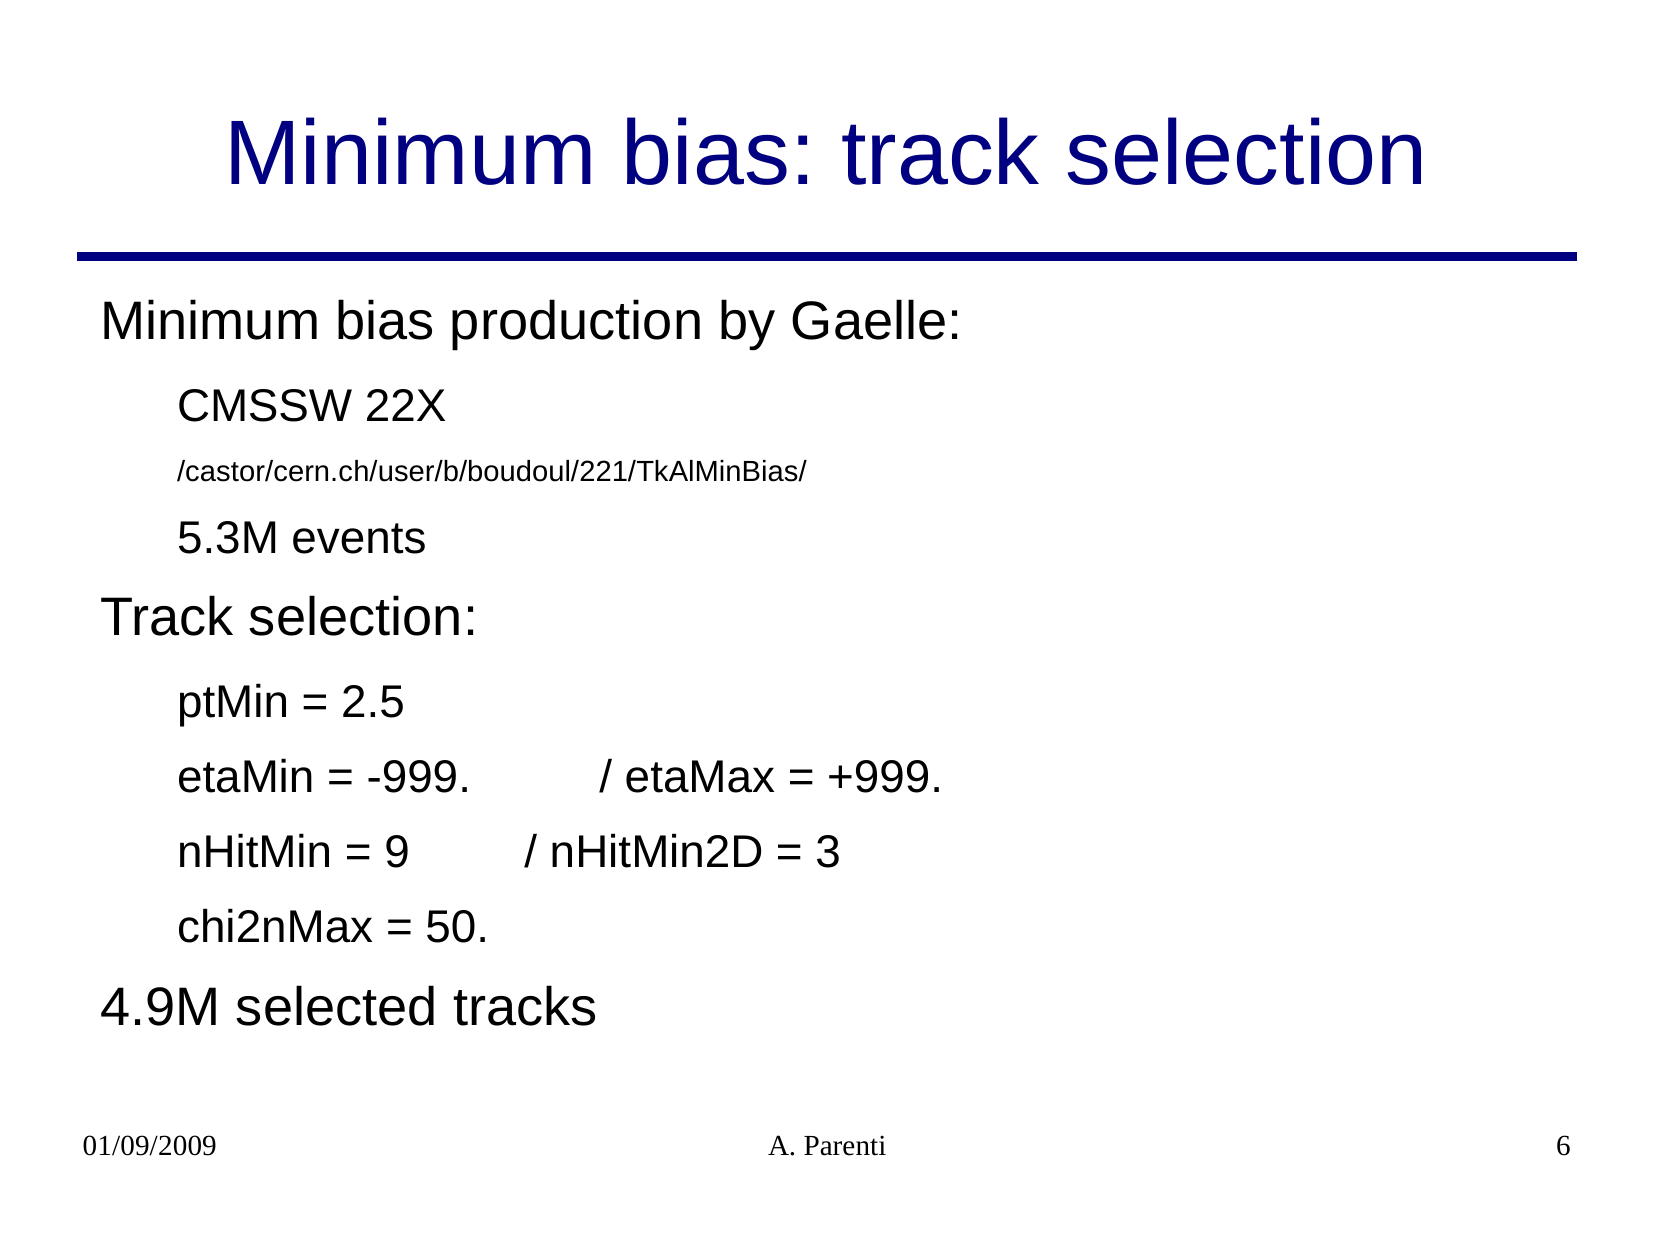

# Minimum bias: track selection
Minimum bias production by Gaelle:
CMSSW 22X
/castor/cern.ch/user/b/boudoul/221/TkAlMinBias/
5.3M events
Track selection:
ptMin = 2.5
etaMin = -999.		/ etaMax = +999.
nHitMin = 9		/ nHitMin2D = 3
chi2nMax = 50.
4.9M selected tracks
6